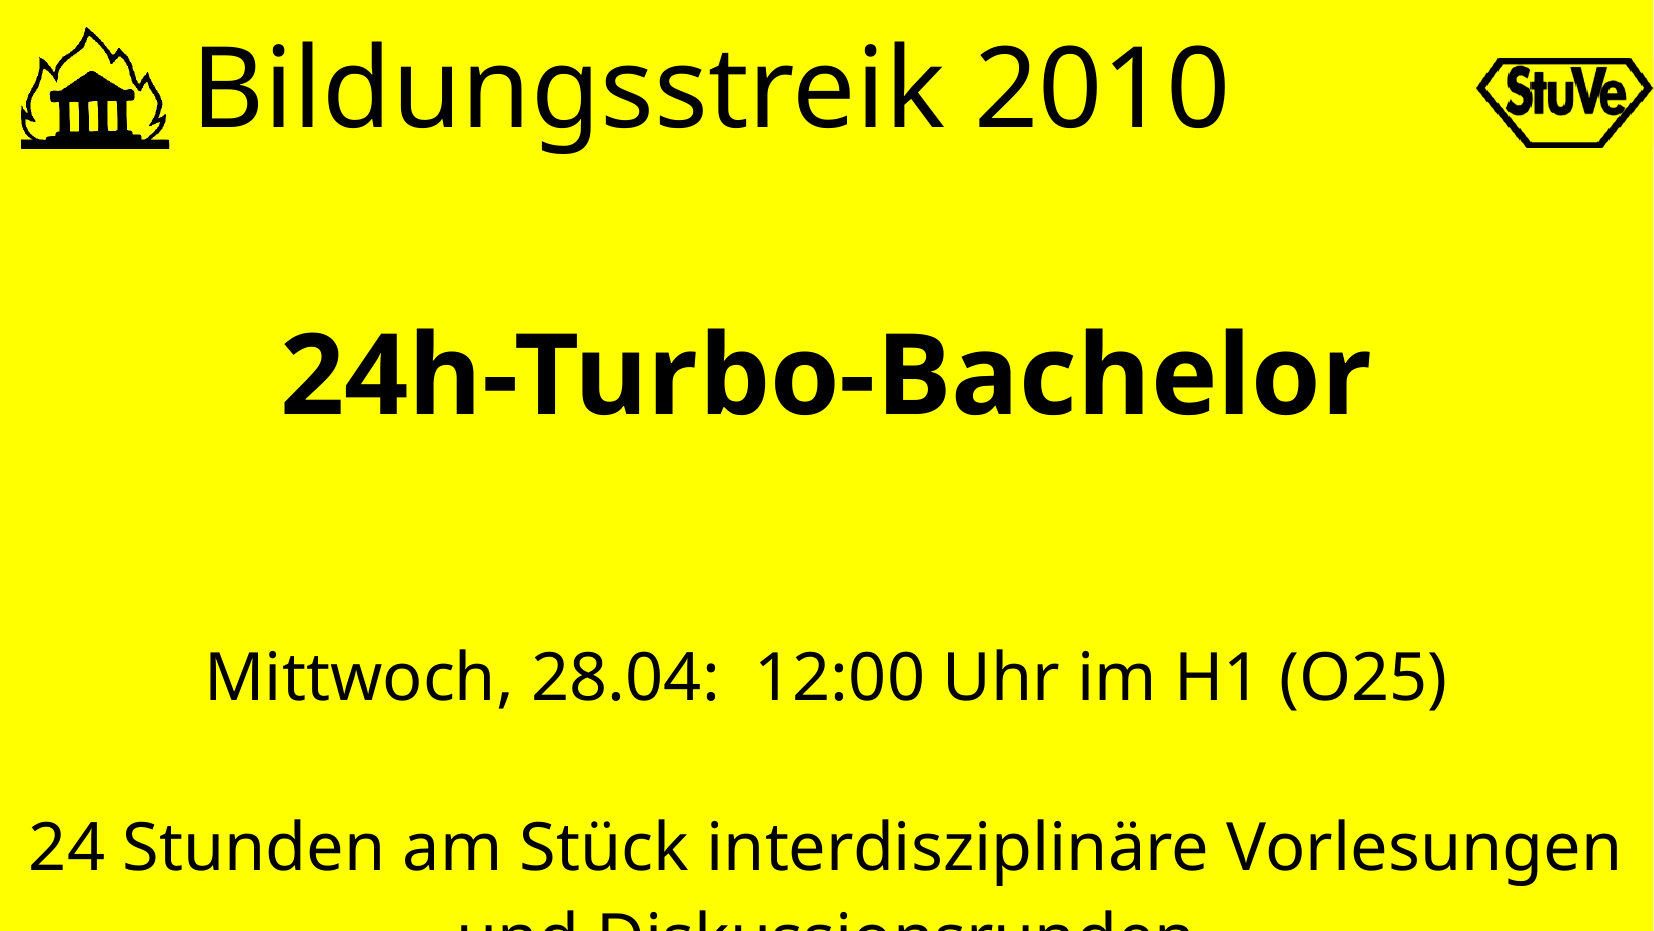

| 24h-Turbo-Bachelor Mittwoch, 28.04: 12:00 Uhr im H1 (O25) 24 Stunden am Stück interdisziplinäre Vorlesungen und Diskussionsrunden |
| --- |
| |
Bildungsstreik 2010